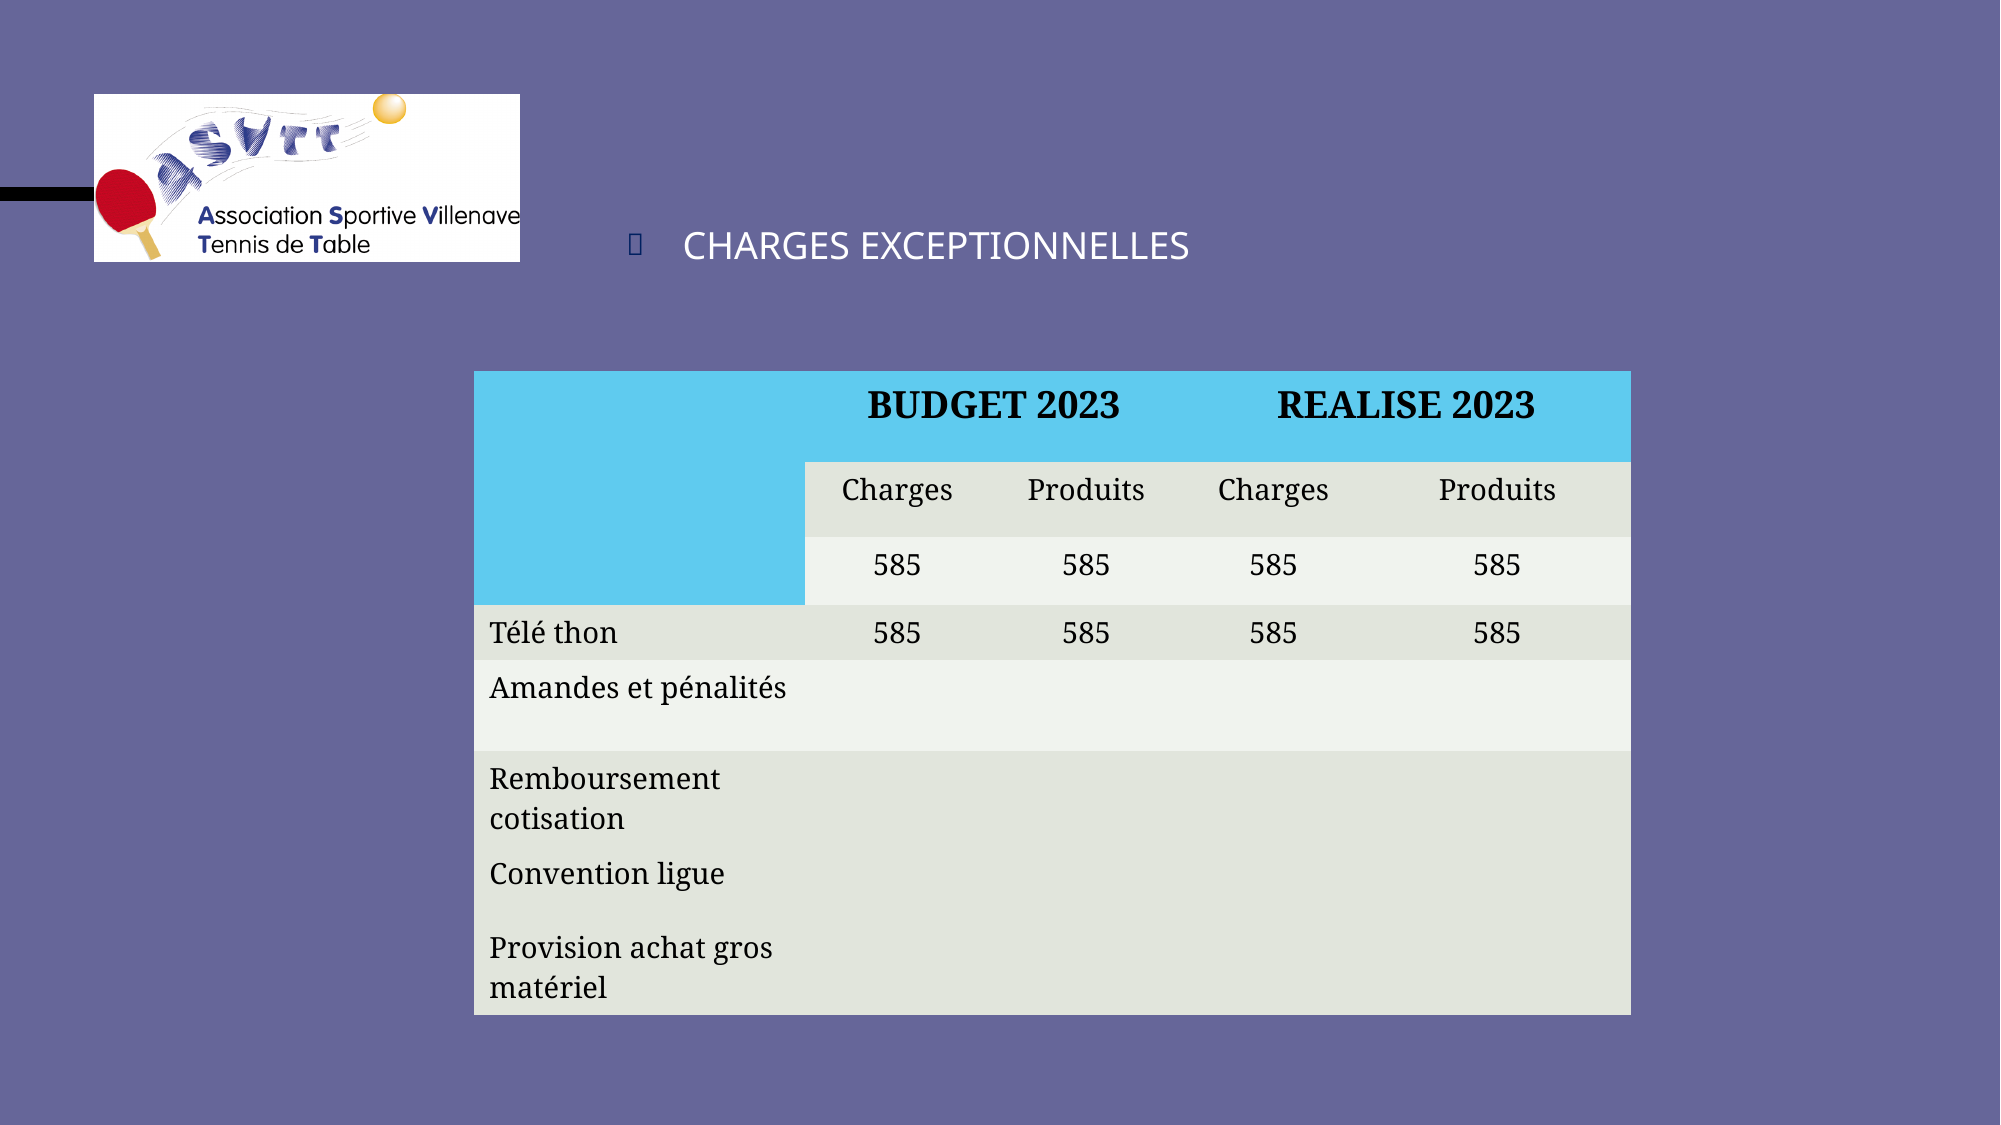

# CHARGES EXCEPTIONNELLES
| | BUDGET 2023 | | REALISE 2023 | |
| --- | --- | --- | --- | --- |
| | Charges | Produits | Charges | Produits |
| | 585 | 585 | 585 | 585 |
| Télé thon | 585 | 585 | 585 | 585 |
| Amandes et pénalités | | | | |
| Remboursement cotisation | | | | |
| Convention ligue | | | | |
| Provision achat gros matériel | | | | |